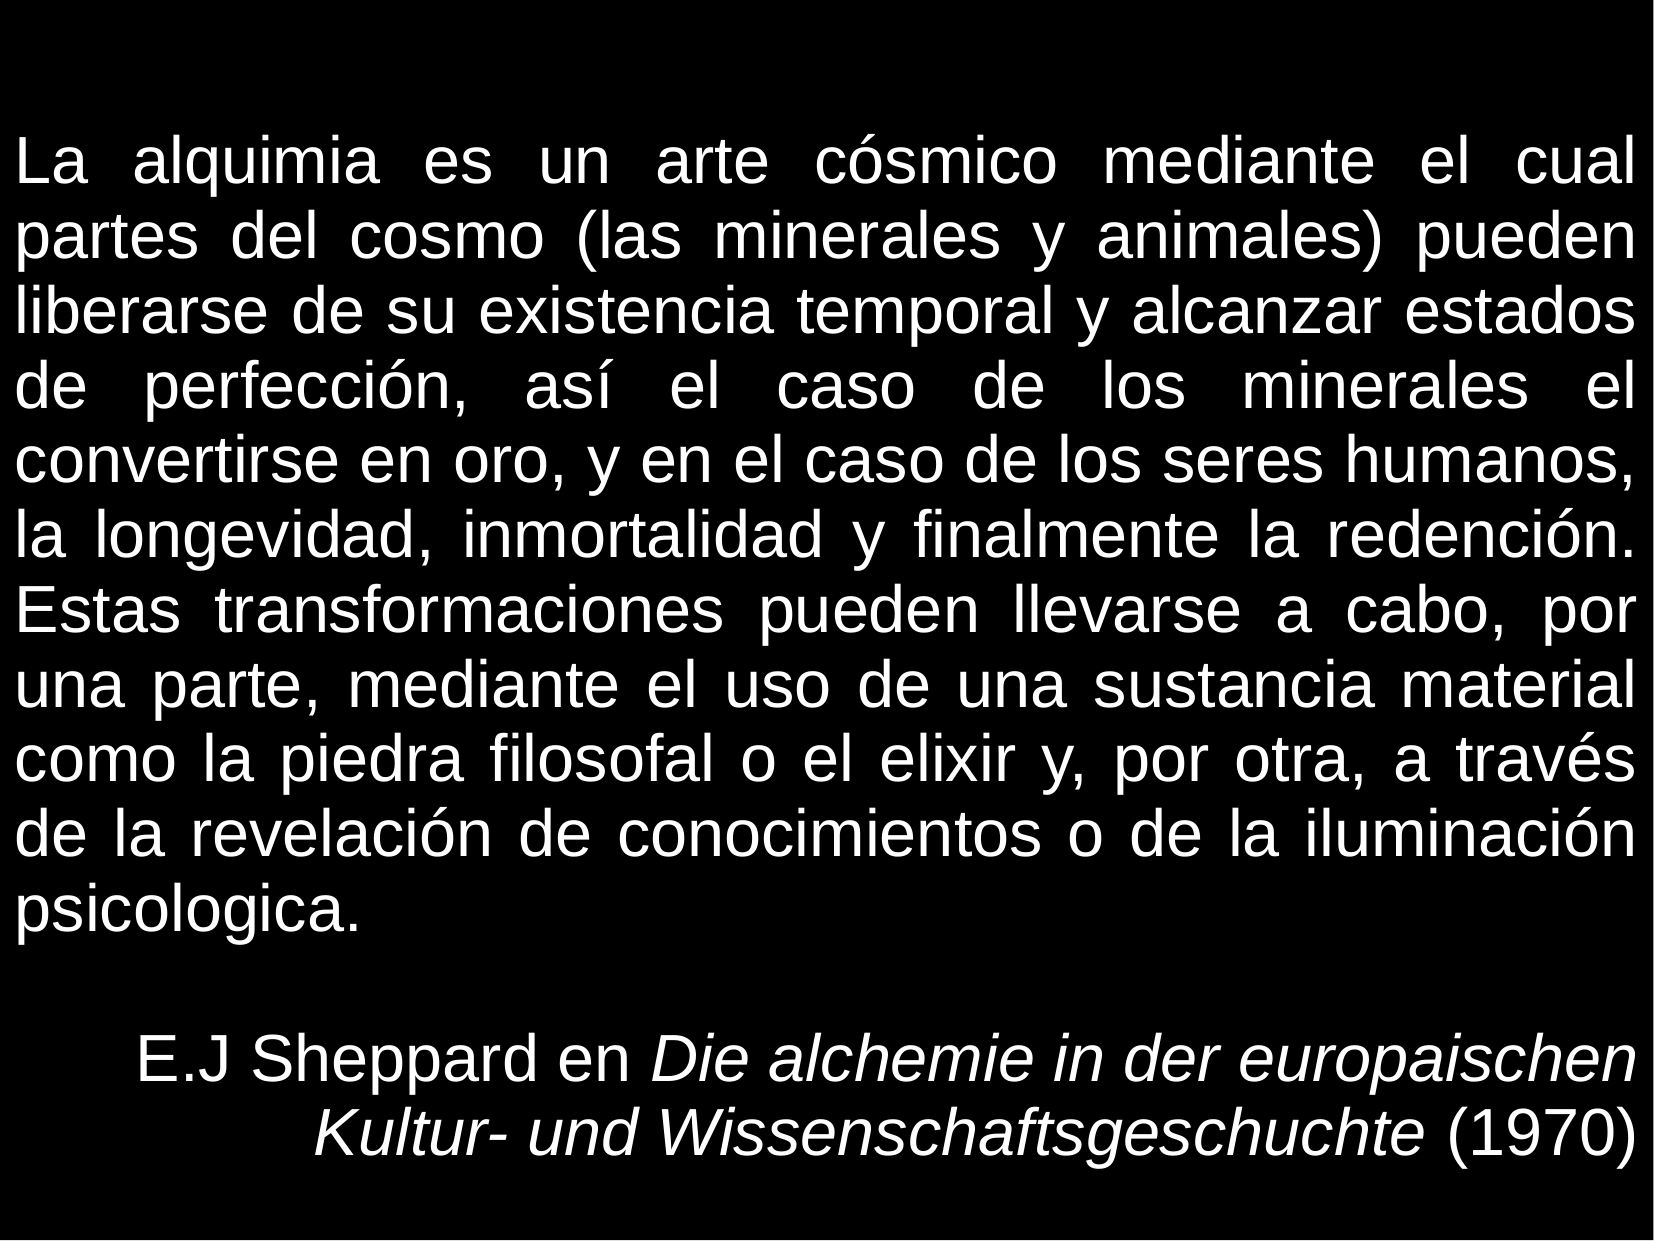

La alquimia es un arte cósmico mediante el cual partes del cosmo (las minerales y animales) pueden liberarse de su existencia temporal y alcanzar estados de perfección, así el caso de los minerales el convertirse en oro, y en el caso de los seres humanos, la longevidad, inmortalidad y finalmente la redención. Estas transformaciones pueden llevarse a cabo, por una parte, mediante el uso de una sustancia material como la piedra filosofal o el elixir y, por otra, a través de la revelación de conocimientos o de la iluminación psicologica.
E.J Sheppard en Die alchemie in der europaischen Kultur- und Wissenschaftsgeschuchte (1970)